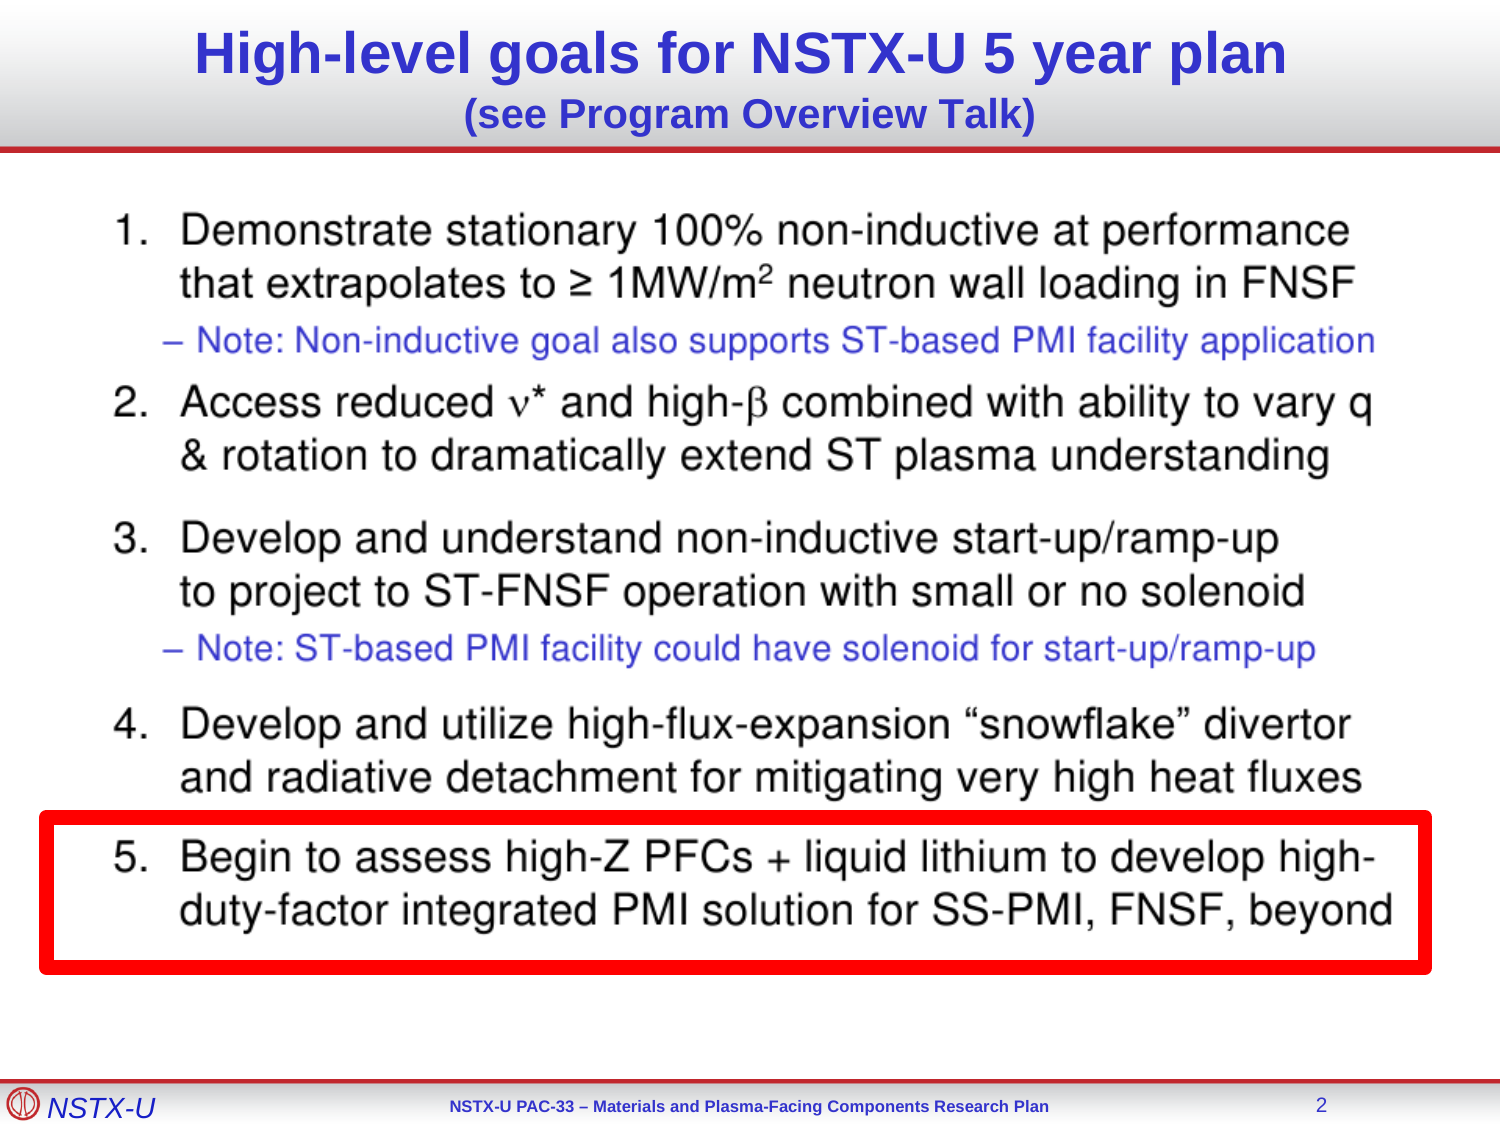

# High-level goals for NSTX-U 5 year plan (see Program Overview Talk)